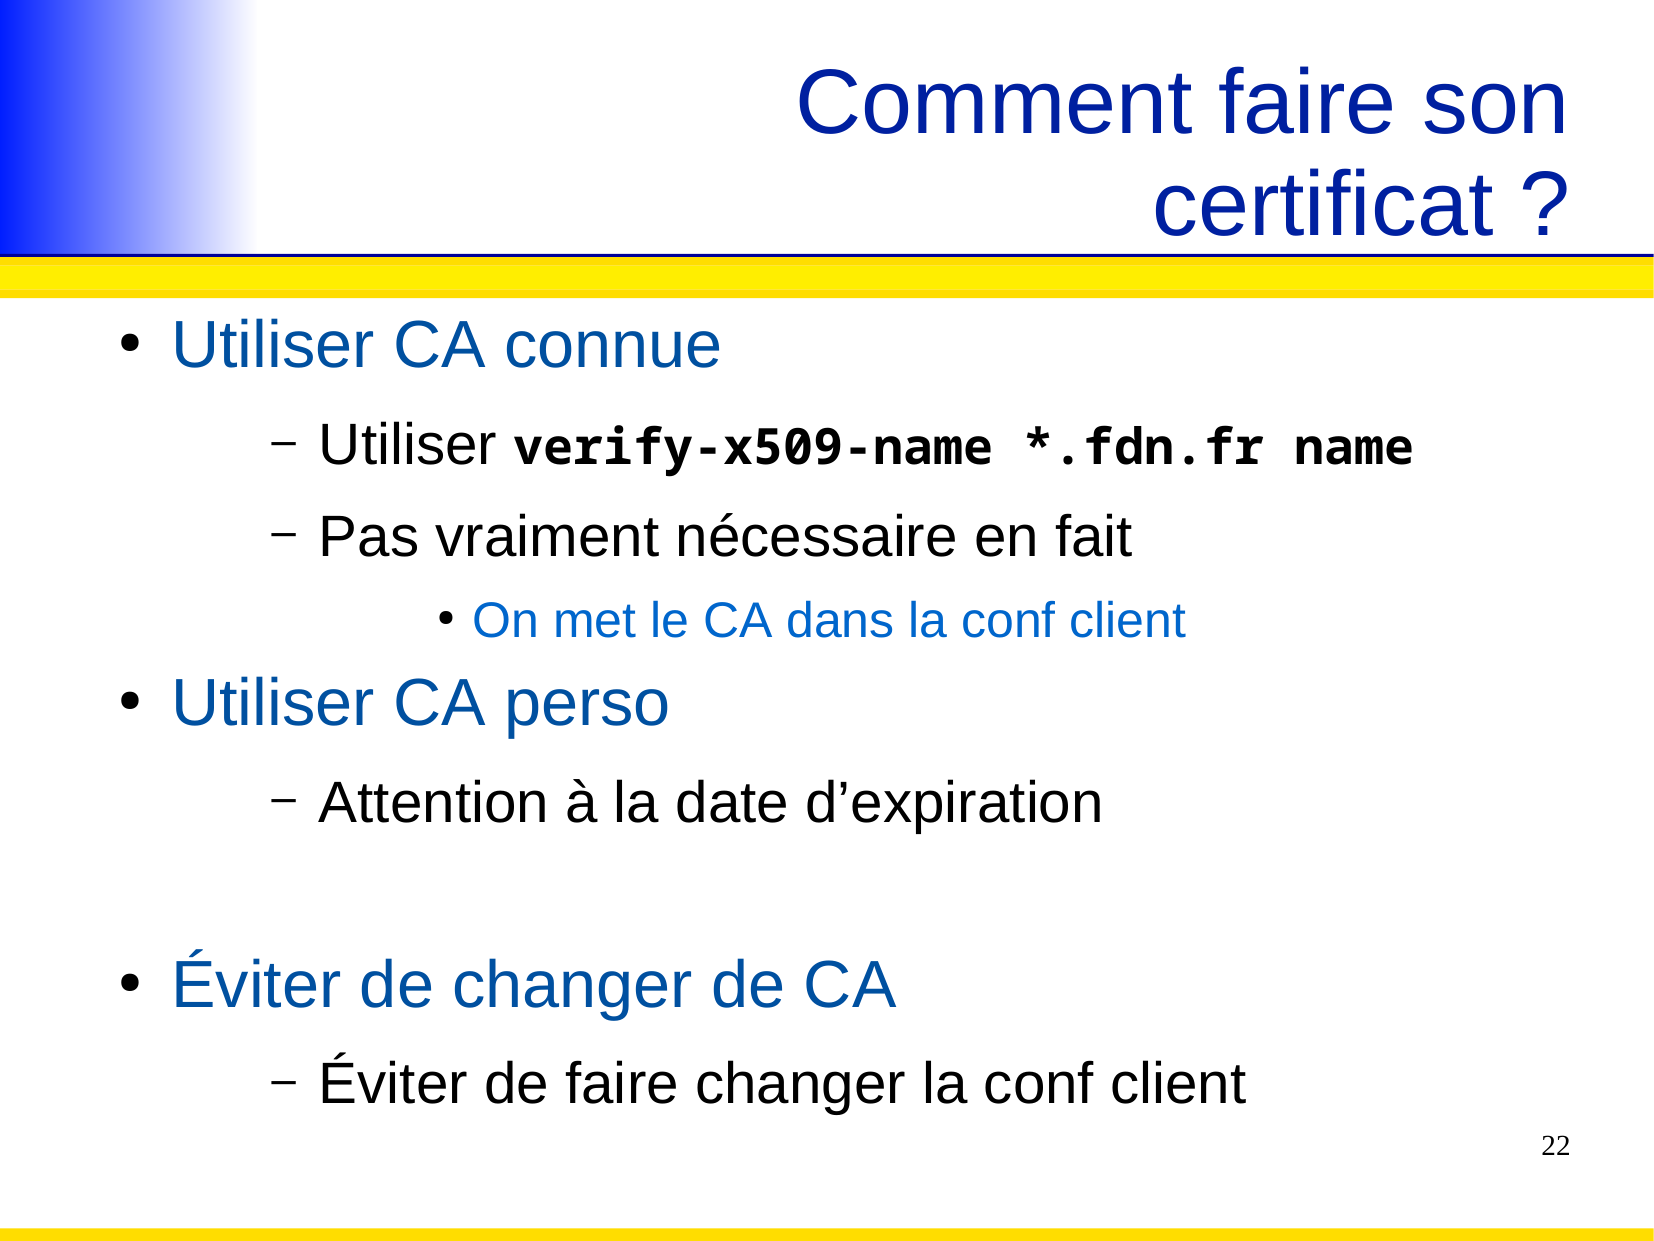

# Comment faire son certificat ?
Utiliser CA connue
Utiliser verify-x509-name *.fdn.fr name
Pas vraiment nécessaire en fait
On met le CA dans la conf client
Utiliser CA perso
Attention à la date d’expiration
Éviter de changer de CA
Éviter de faire changer la conf client
22